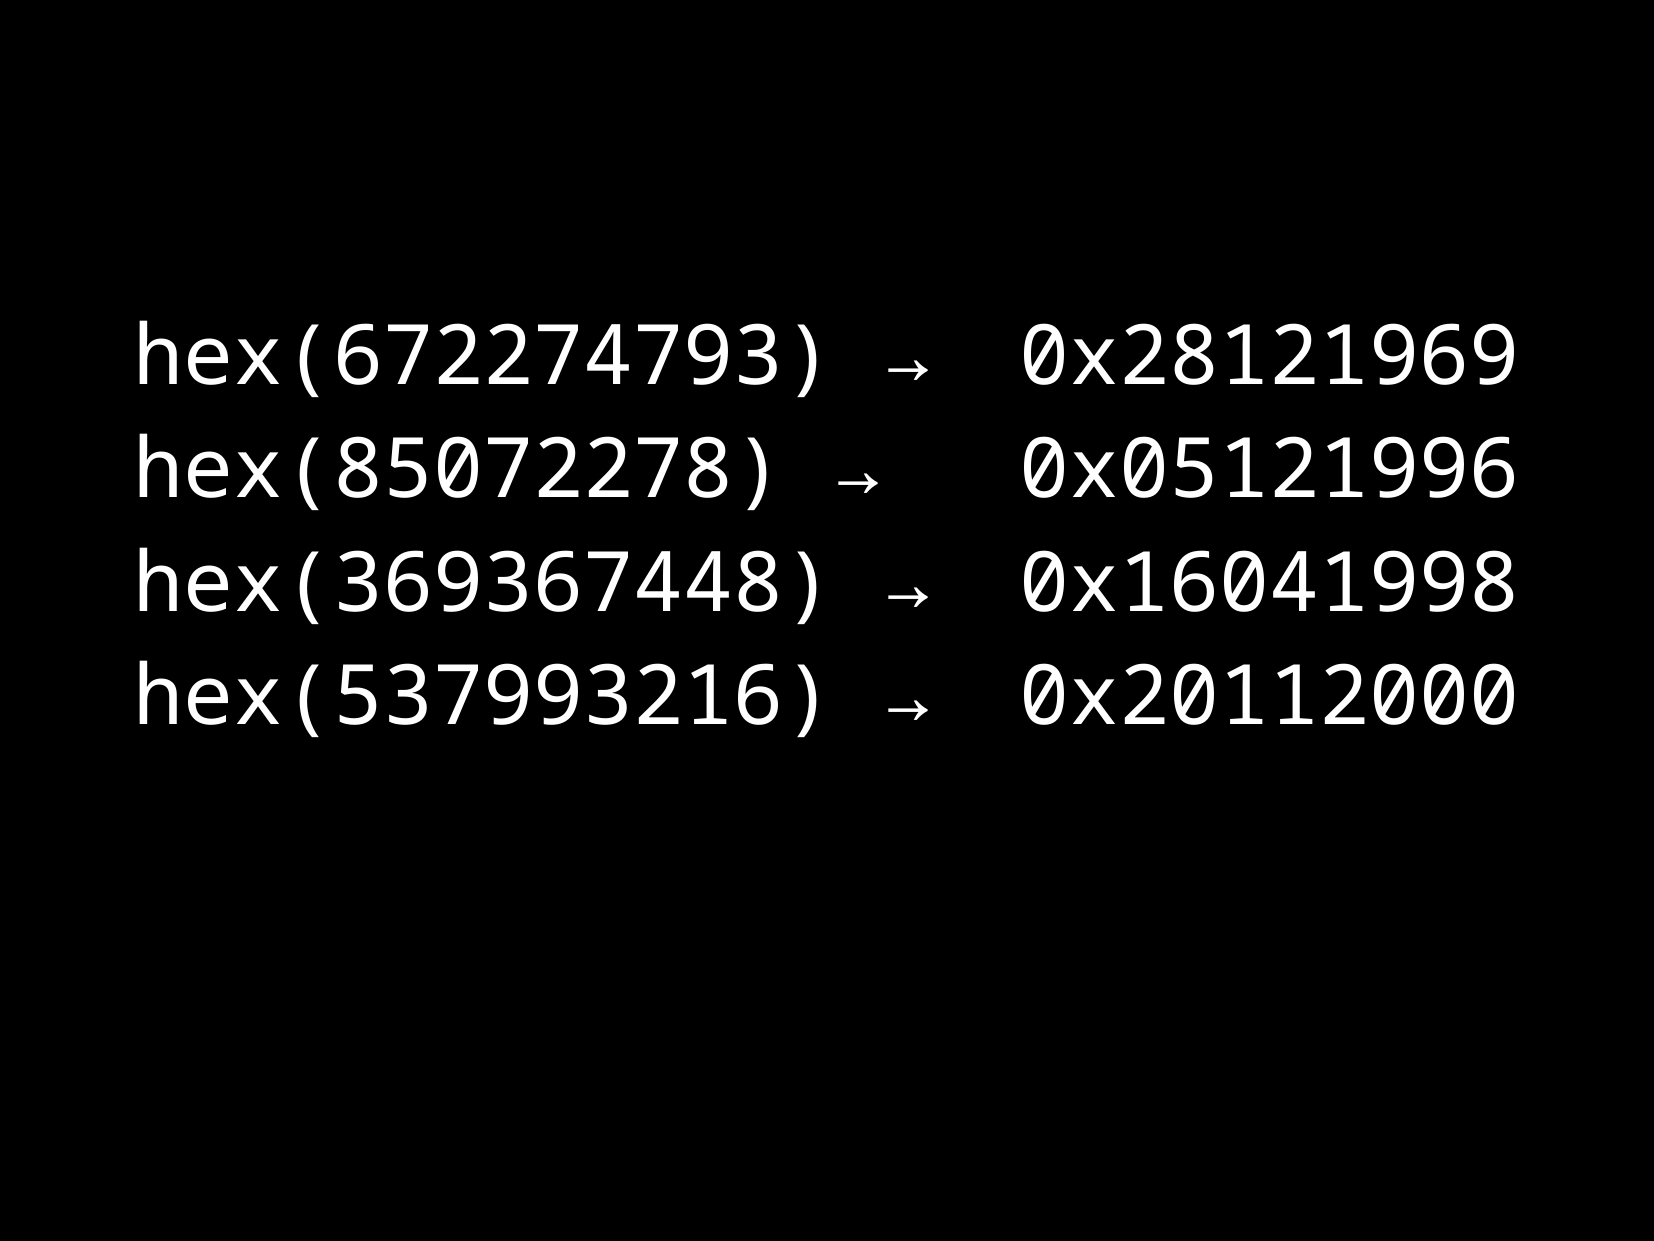

# hex(672274793) → 	0x28121969
hex(85072278) → 		0x05121996
hex(369367448) → 	0x16041998
hex(537993216) → 	0x20112000